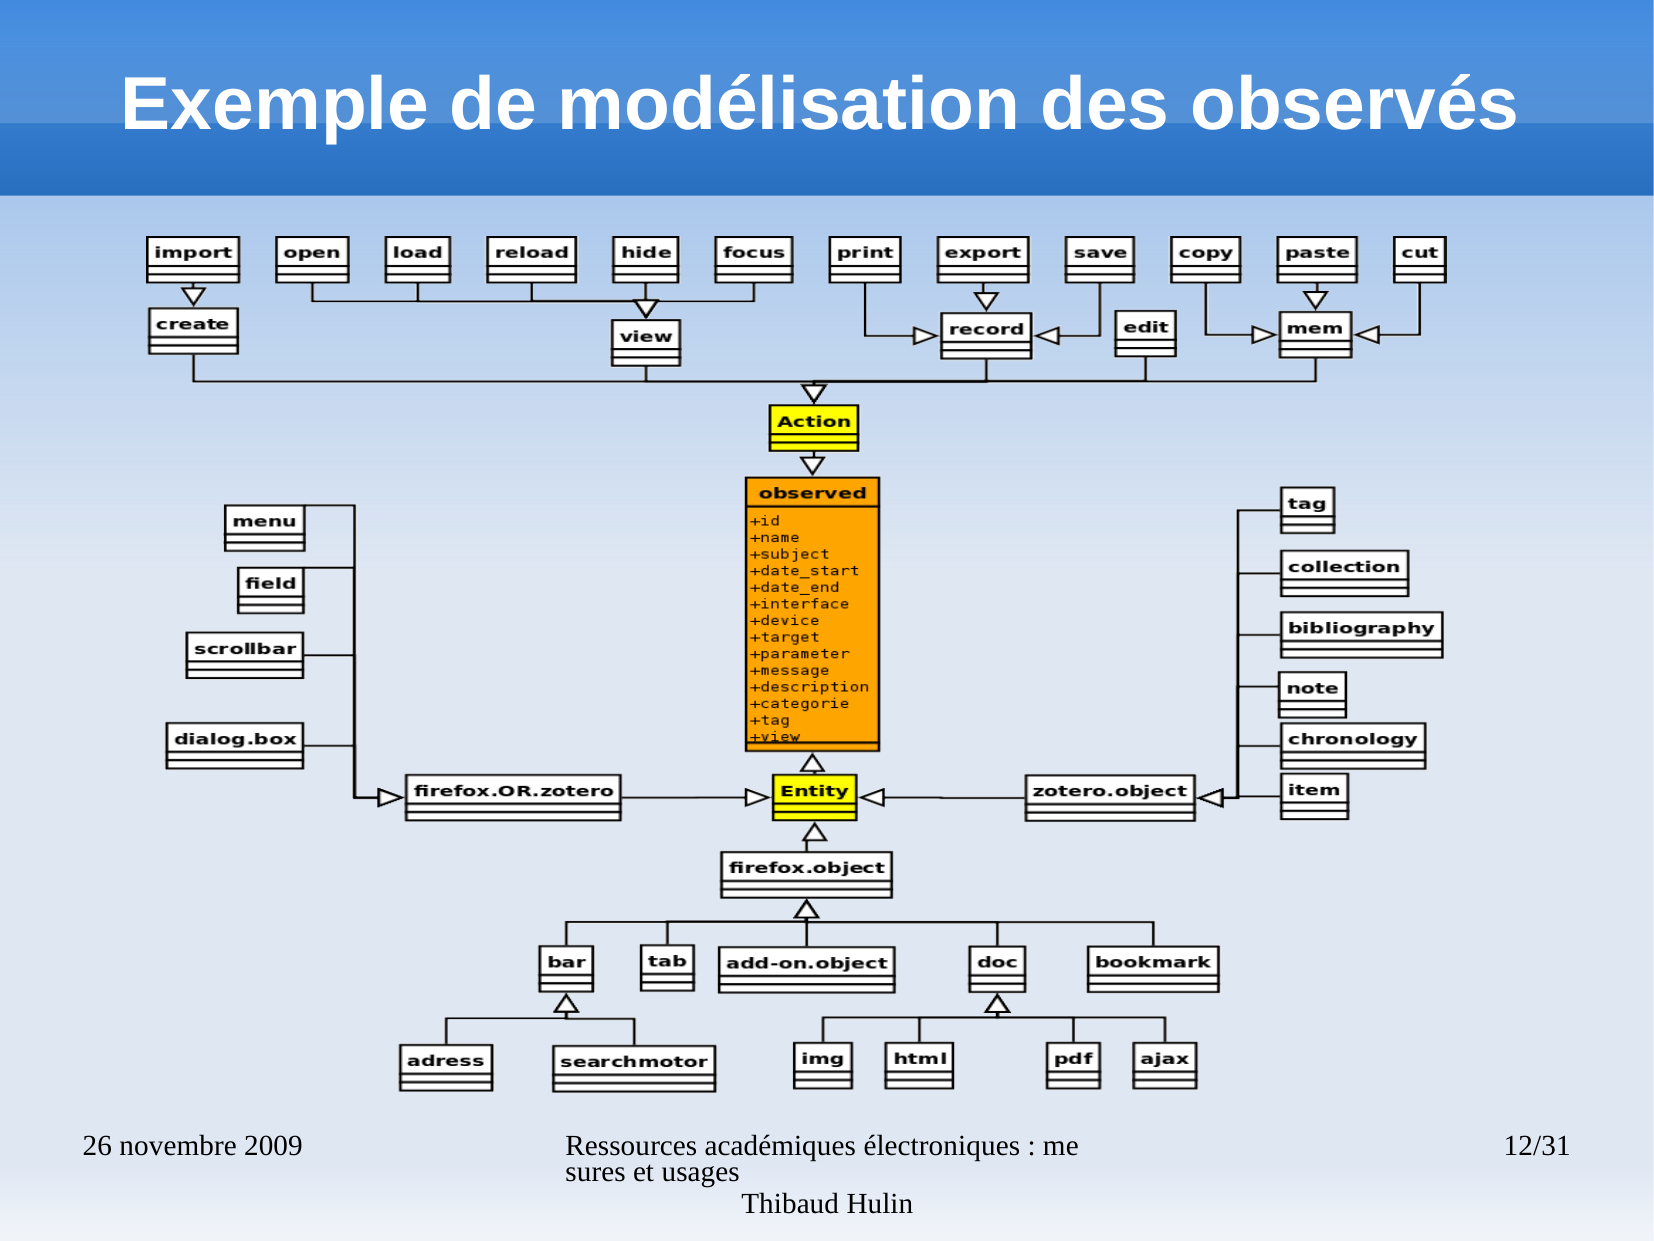

# Exemple de modélisation des observés
26 novembre 2009
Ressources académiques électroniques : mesures et usages
12